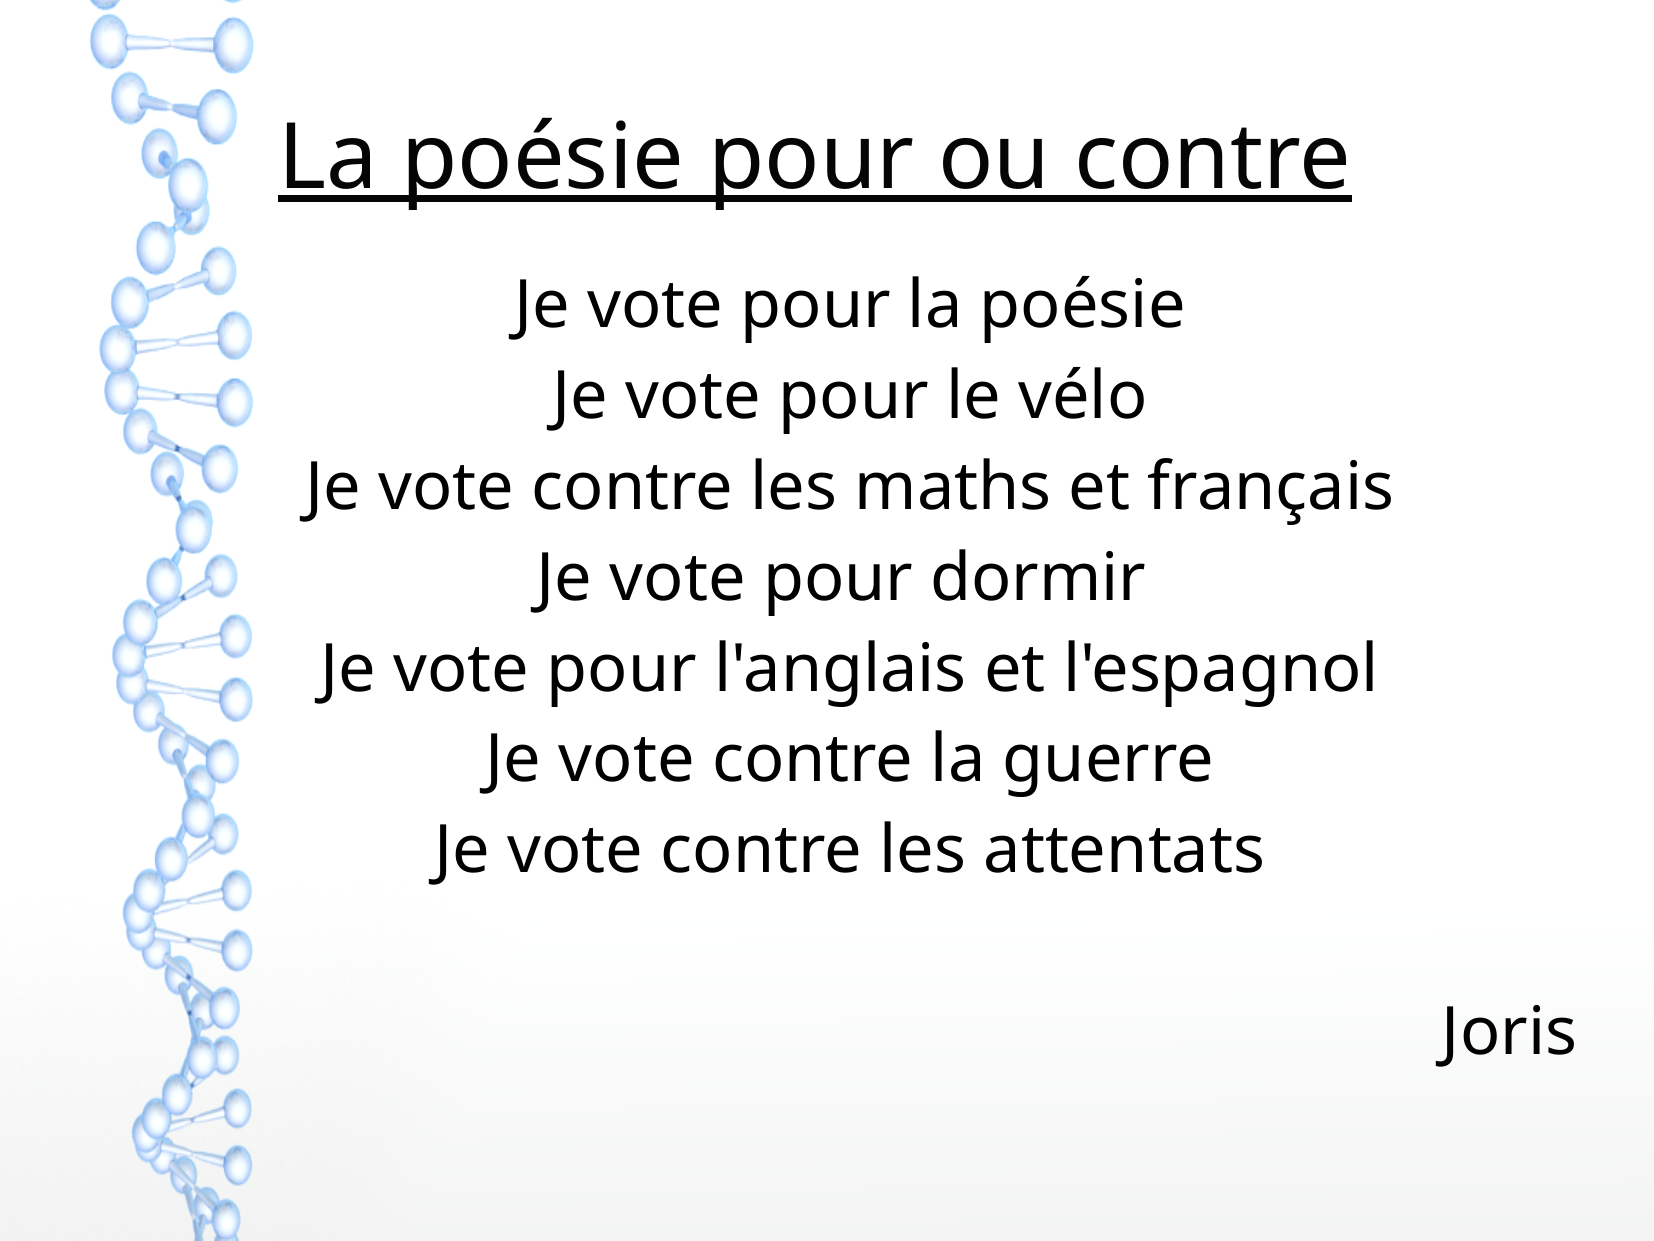

# La poésie pour ou contre
Je vote pour la poésie
Je vote pour le vélo
Je vote contre les maths et français
Je vote pour dormir
Je vote pour l'anglais et l'espagnol
Je vote contre la guerre
Je vote contre les attentats
Joris